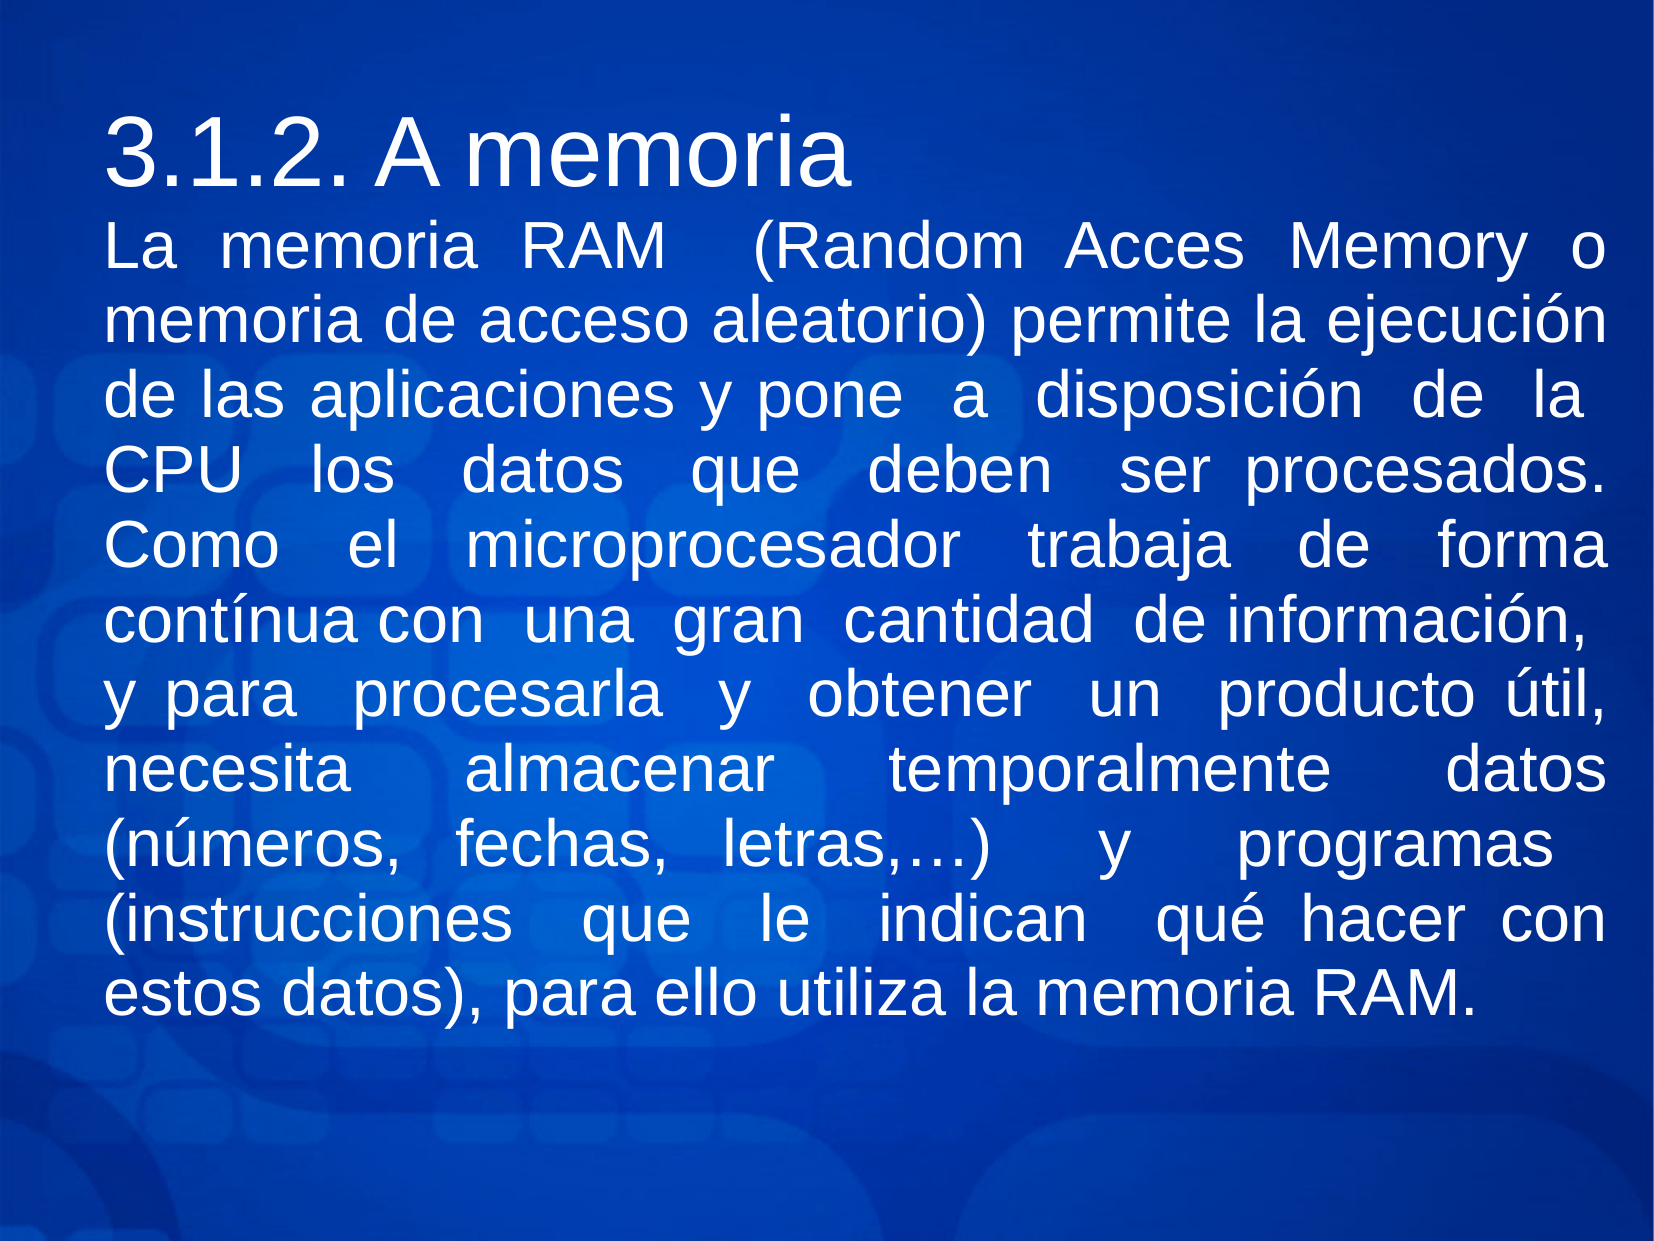

3.1.2. A memoria
La memoria RAM (Random Acces Memory o memoria de acceso aleatorio) permite la ejecución de las aplicaciones y pone a disposición de la CPU los datos que deben ser procesados. Como el microprocesador trabaja de forma contínua con una gran cantidad de información, y para procesarla y obtener un producto útil, necesita almacenar temporalmente datos (números, fechas, letras,…) y programas (instrucciones que le indican qué hacer con estos datos), para ello utiliza la memoria RAM.